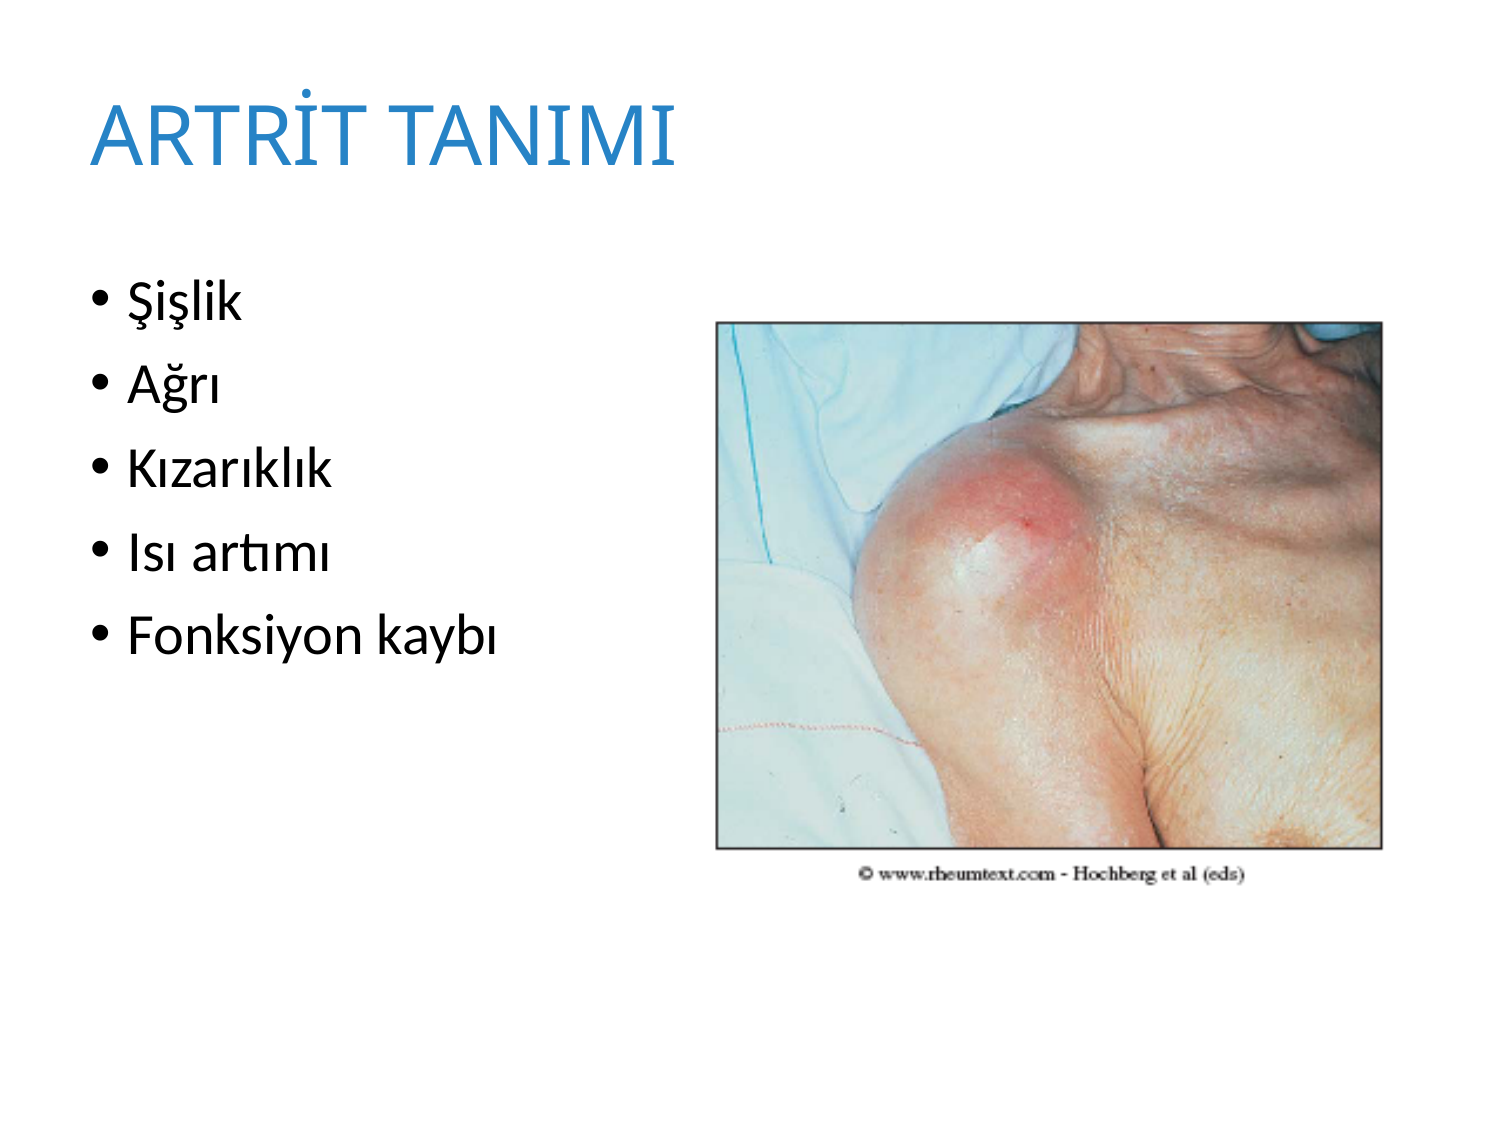

# ARTRİT TANIMI
Şişlik
Ağrı
Kızarıklık
Isı artımı
Fonksiyon kaybı